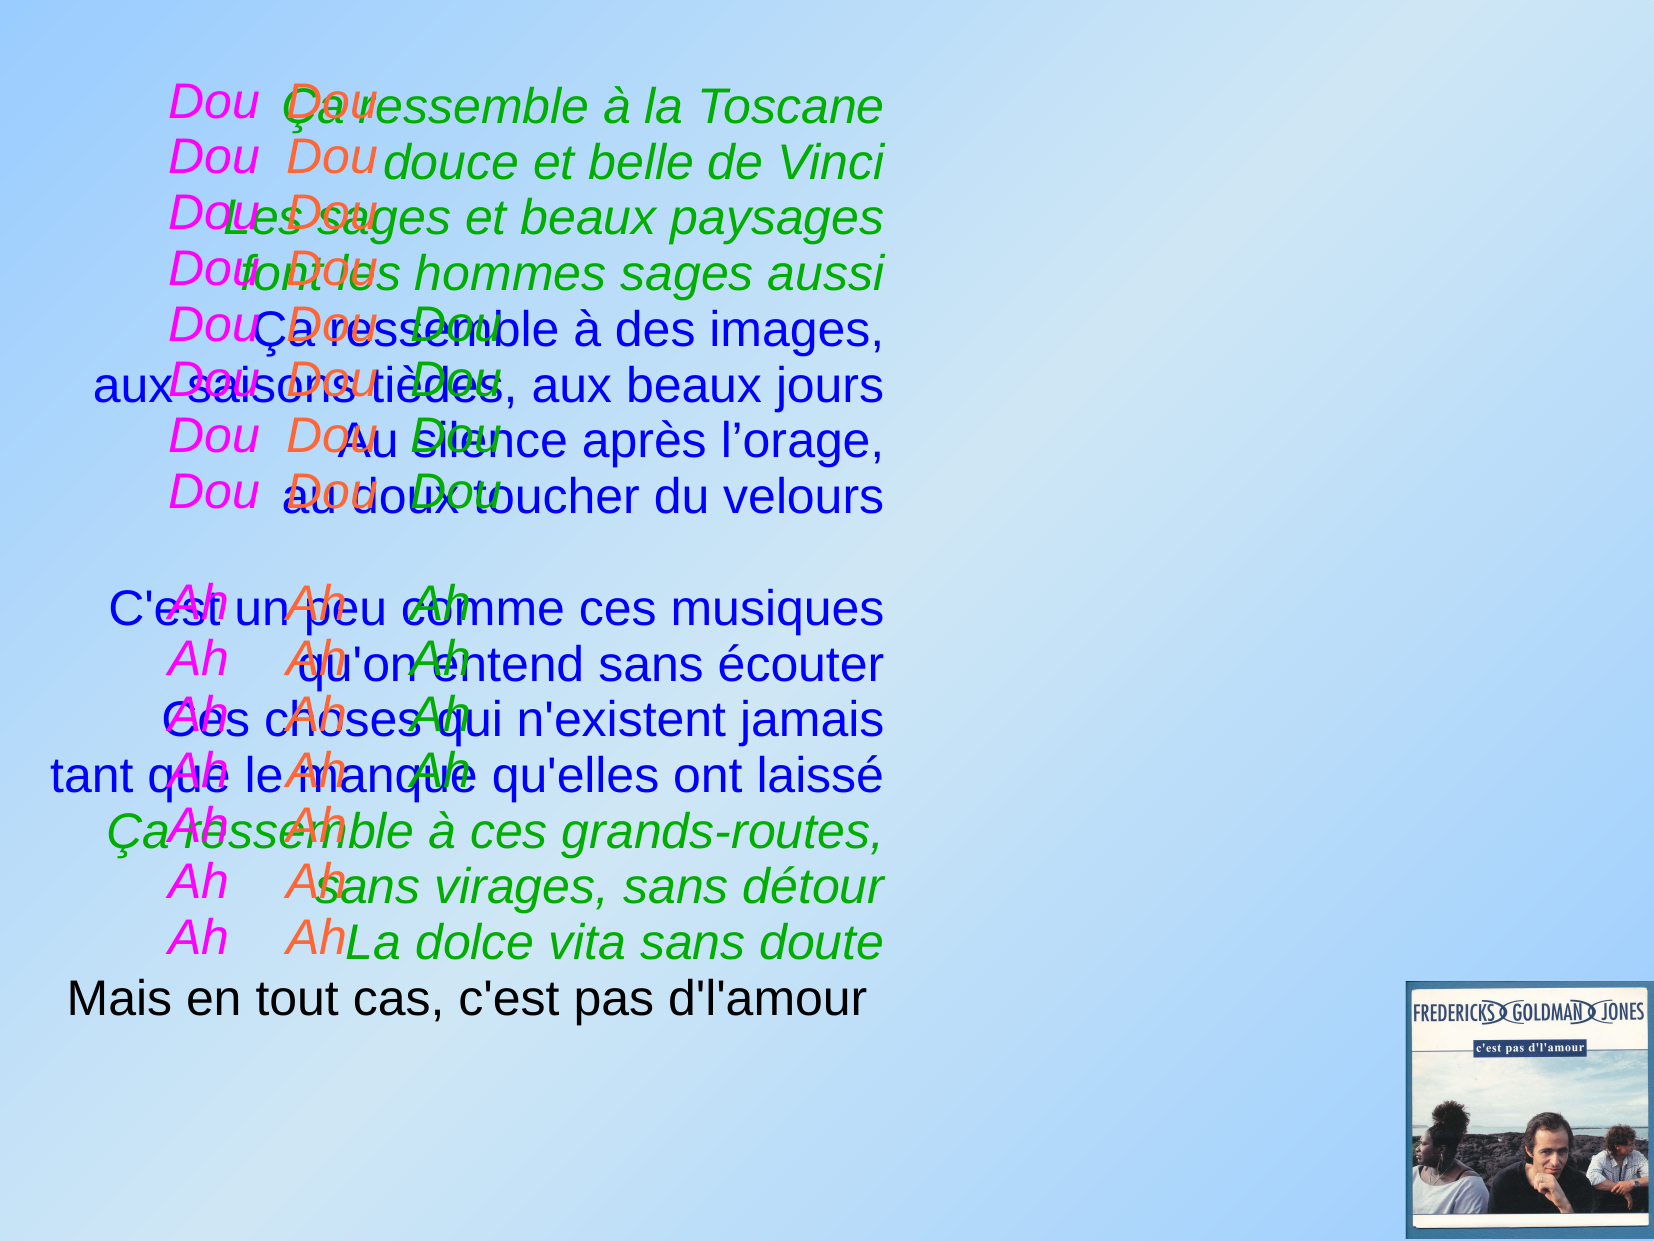

Dou
Dou
Dou
Dou
Dou
Dou
Dou
Dou
Ah
Ah
Ah
Ah
Ah
Ah
Ah
Dou
Dou
Dou
Dou
Dou
Dou
Dou
Dou
Ah
Ah
Ah
Ah
Ah
Ah
Ah
Dou
Dou
Dou
Dou
Ah
Ah
Ah
Ah
Ça ressemble à la Toscane
douce et belle de Vinci
Les sages et beaux paysages
font les hommes sages aussi
Ça ressemble à des images,
aux saisons tièdes, aux beaux jours
Au silence après l’orage,
au doux toucher du velours
C'est un peu comme ces musiques
qu'on entend sans écouter
Ces choses qui n'existent jamais
tant que le manque qu'elles ont laissé
Ça ressemble à ces grands-routes,
sans virages, sans détour
La dolce vita sans doute
Mais en tout cas, c'est pas d'l'amour